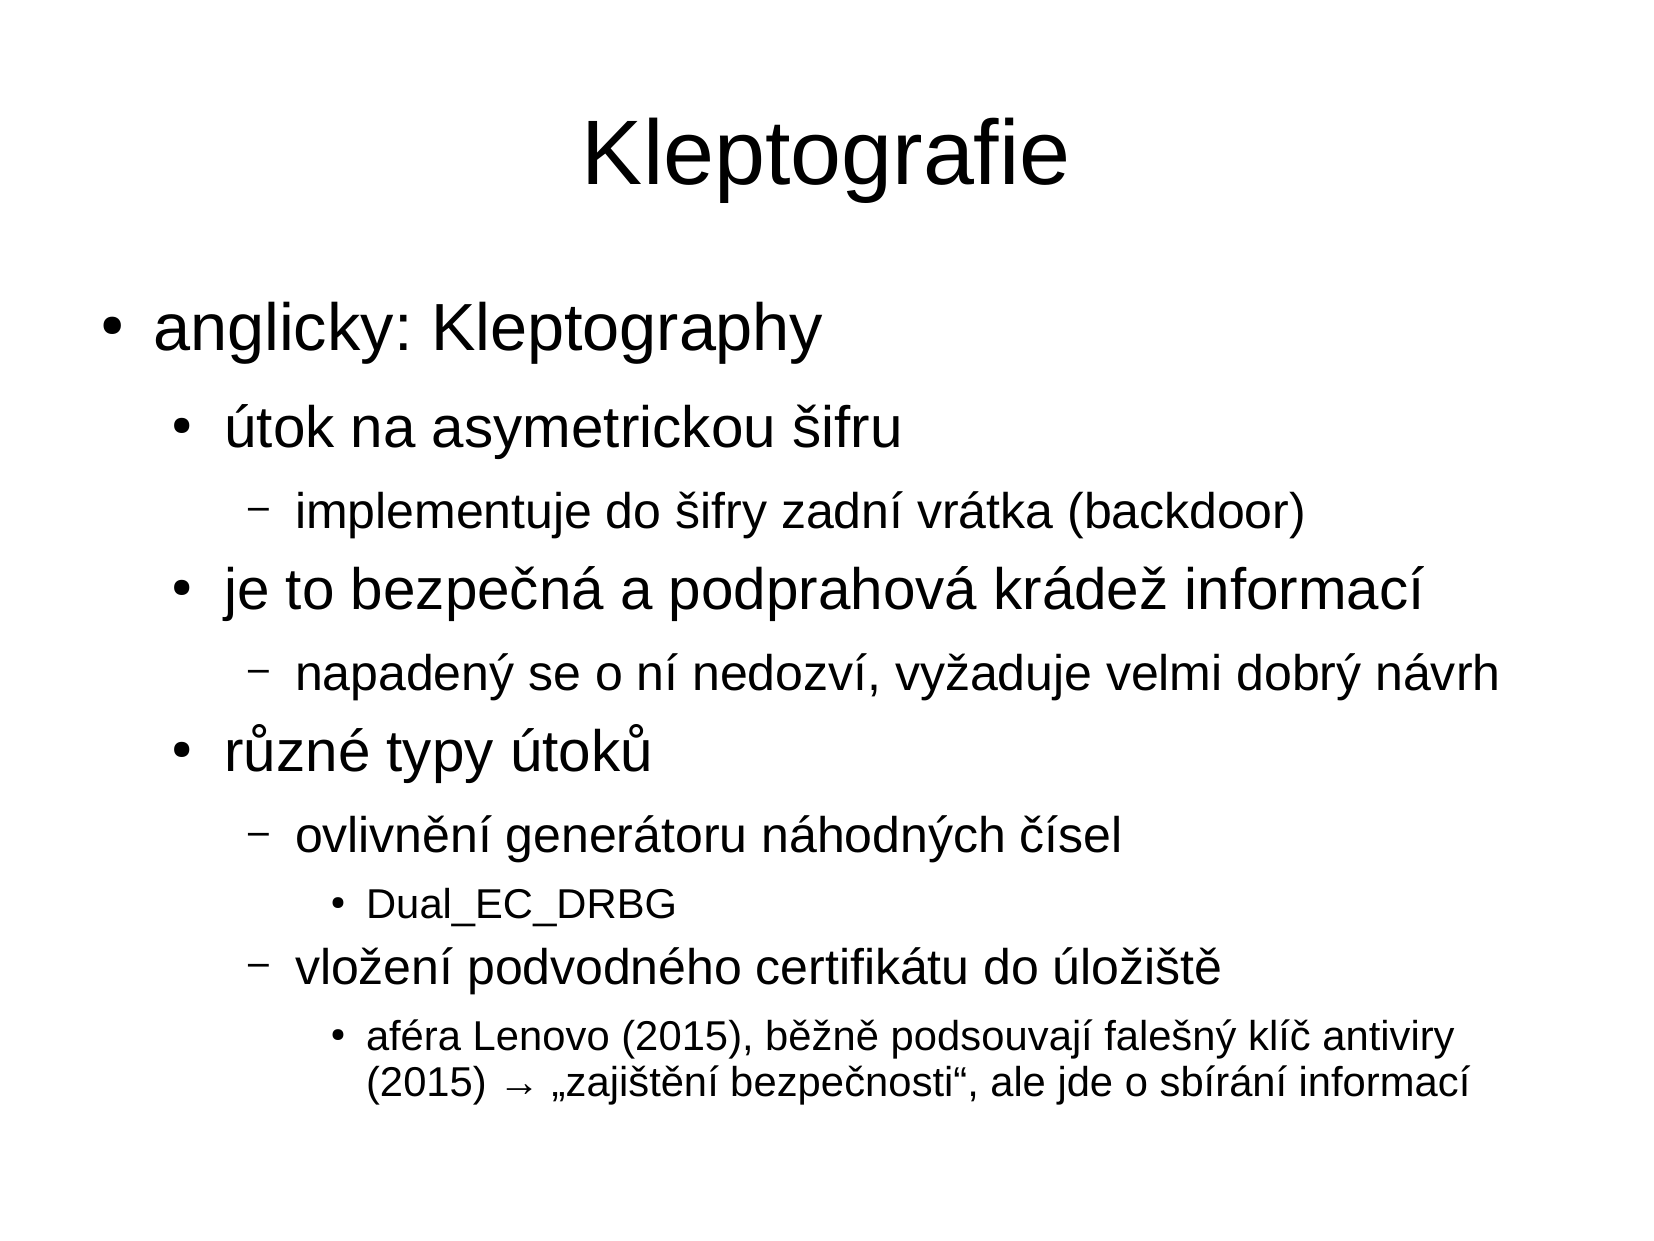

# Kleptografie
anglicky: Kleptography
útok na asymetrickou šifru
implementuje do šifry zadní vrátka (backdoor)
je to bezpečná a podprahová krádež informací
napadený se o ní nedozví, vyžaduje velmi dobrý návrh
různé typy útoků
ovlivnění generátoru náhodných čísel
Dual_EC_DRBG
vložení podvodného certifikátu do úložiště
aféra Lenovo (2015), běžně podsouvají falešný klíč antiviry (2015) → „zajištění bezpečnosti“, ale jde o sbírání informací